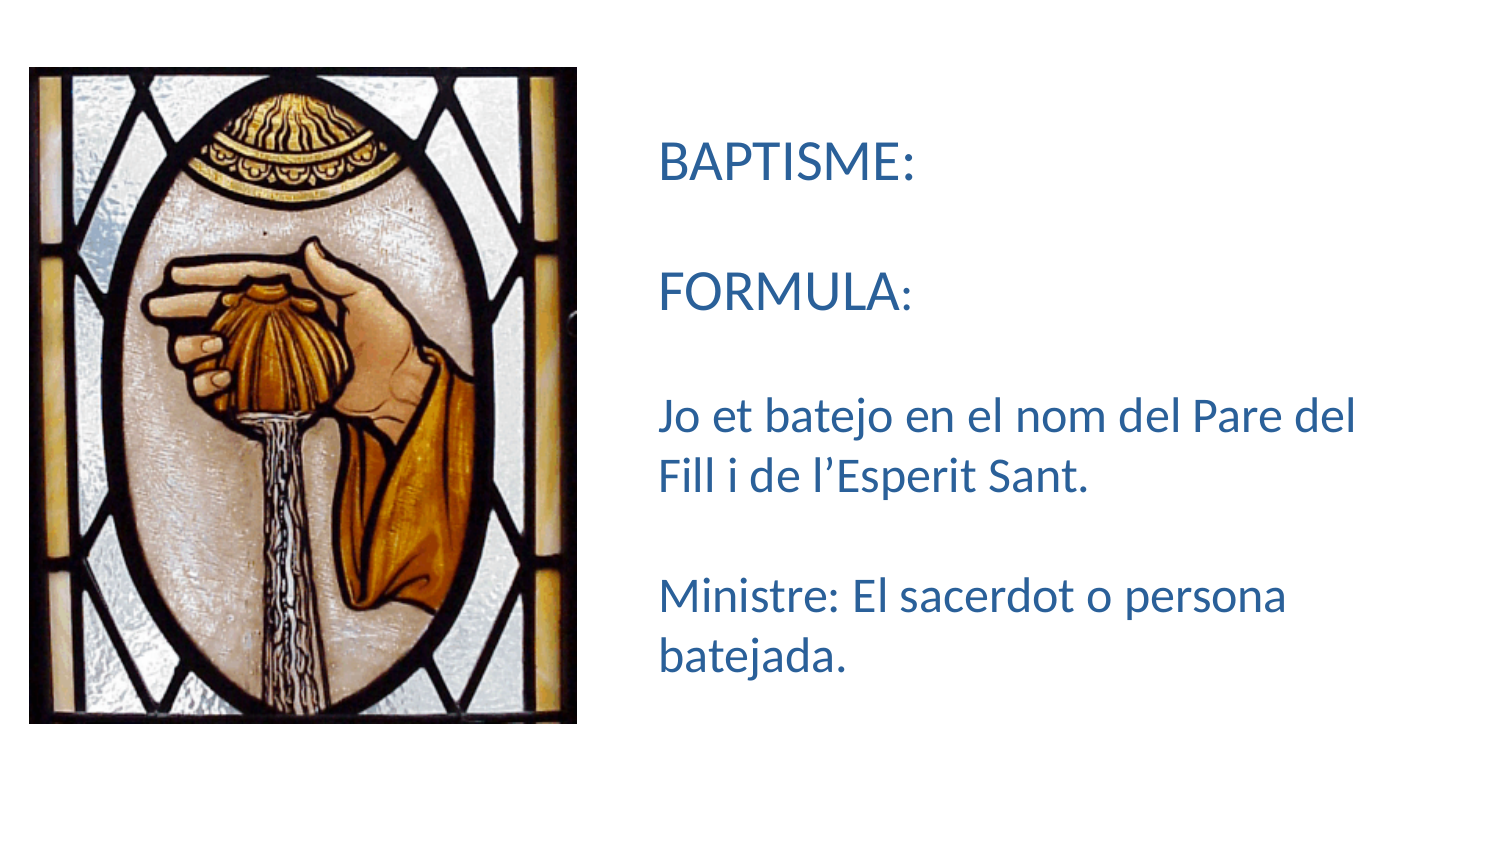

BAPTISME:
FORMULA:
Jo et batejo en el nom del Pare del Fill i de l’Esperit Sant.
Ministre: El sacerdot o persona batejada.